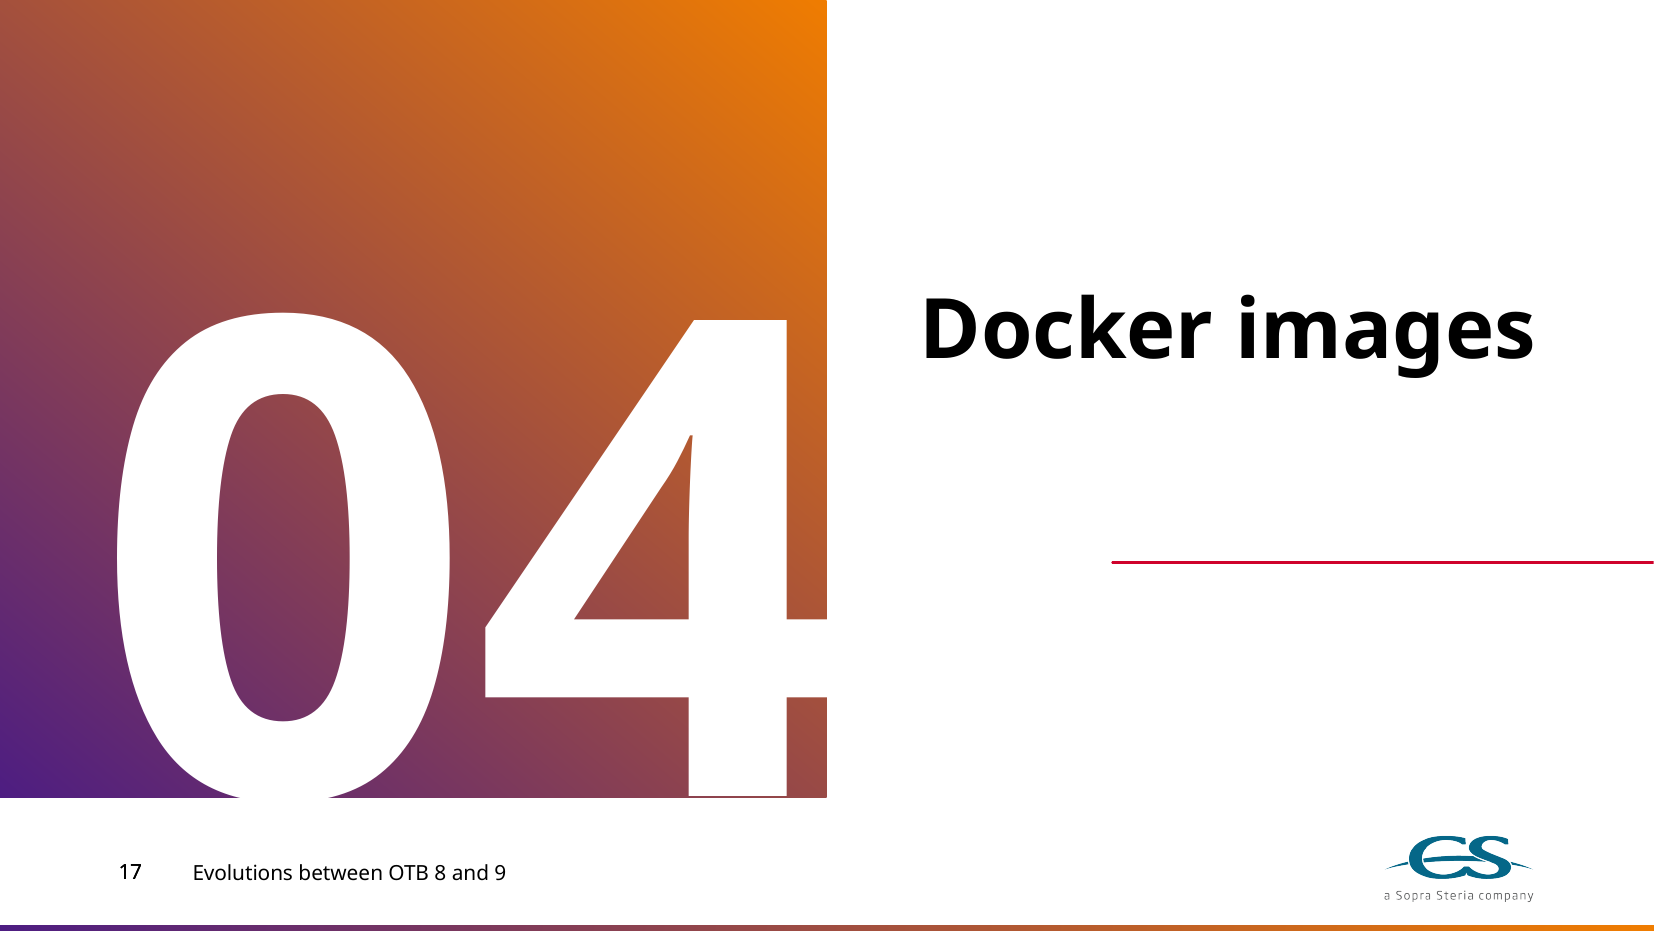

04
# Docker images
Evolutions between OTB 8 and 9